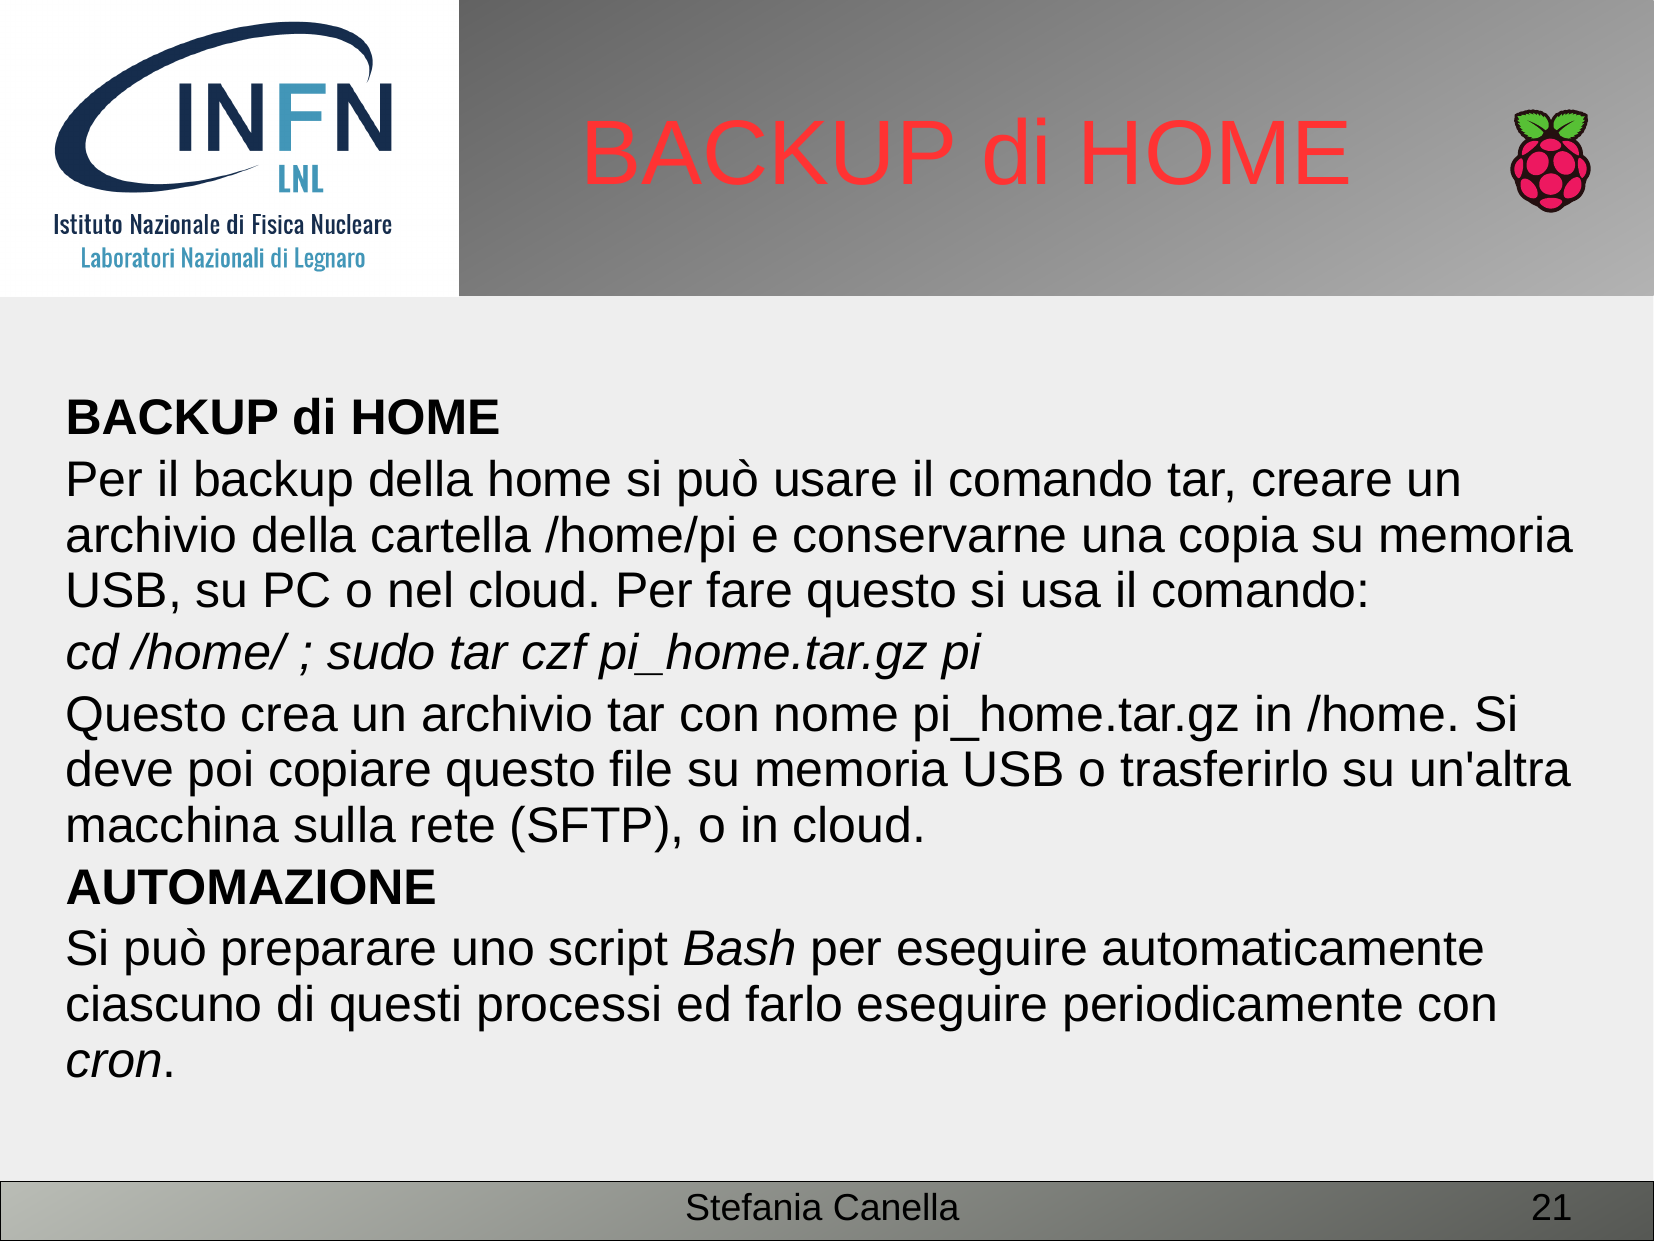

# BACKUP di HOME
BACKUP di HOME
Per il backup della home si può usare il comando tar, creare un archivio della cartella /home/pi e conservarne una copia su memoria USB, su PC o nel cloud. Per fare questo si usa il comando:
cd /home/ ; sudo tar czf pi_home.tar.gz pi
Questo crea un archivio tar con nome pi_home.tar.gz in /home. Si deve poi copiare questo file su memoria USB o trasferirlo su un'altra macchina sulla rete (SFTP), o in cloud.
Automazione
Si può preparare uno script Bash per eseguire automaticamente ciascuno di questi processi ed farlo eseguire periodicamente con cron.
Stefania Canella